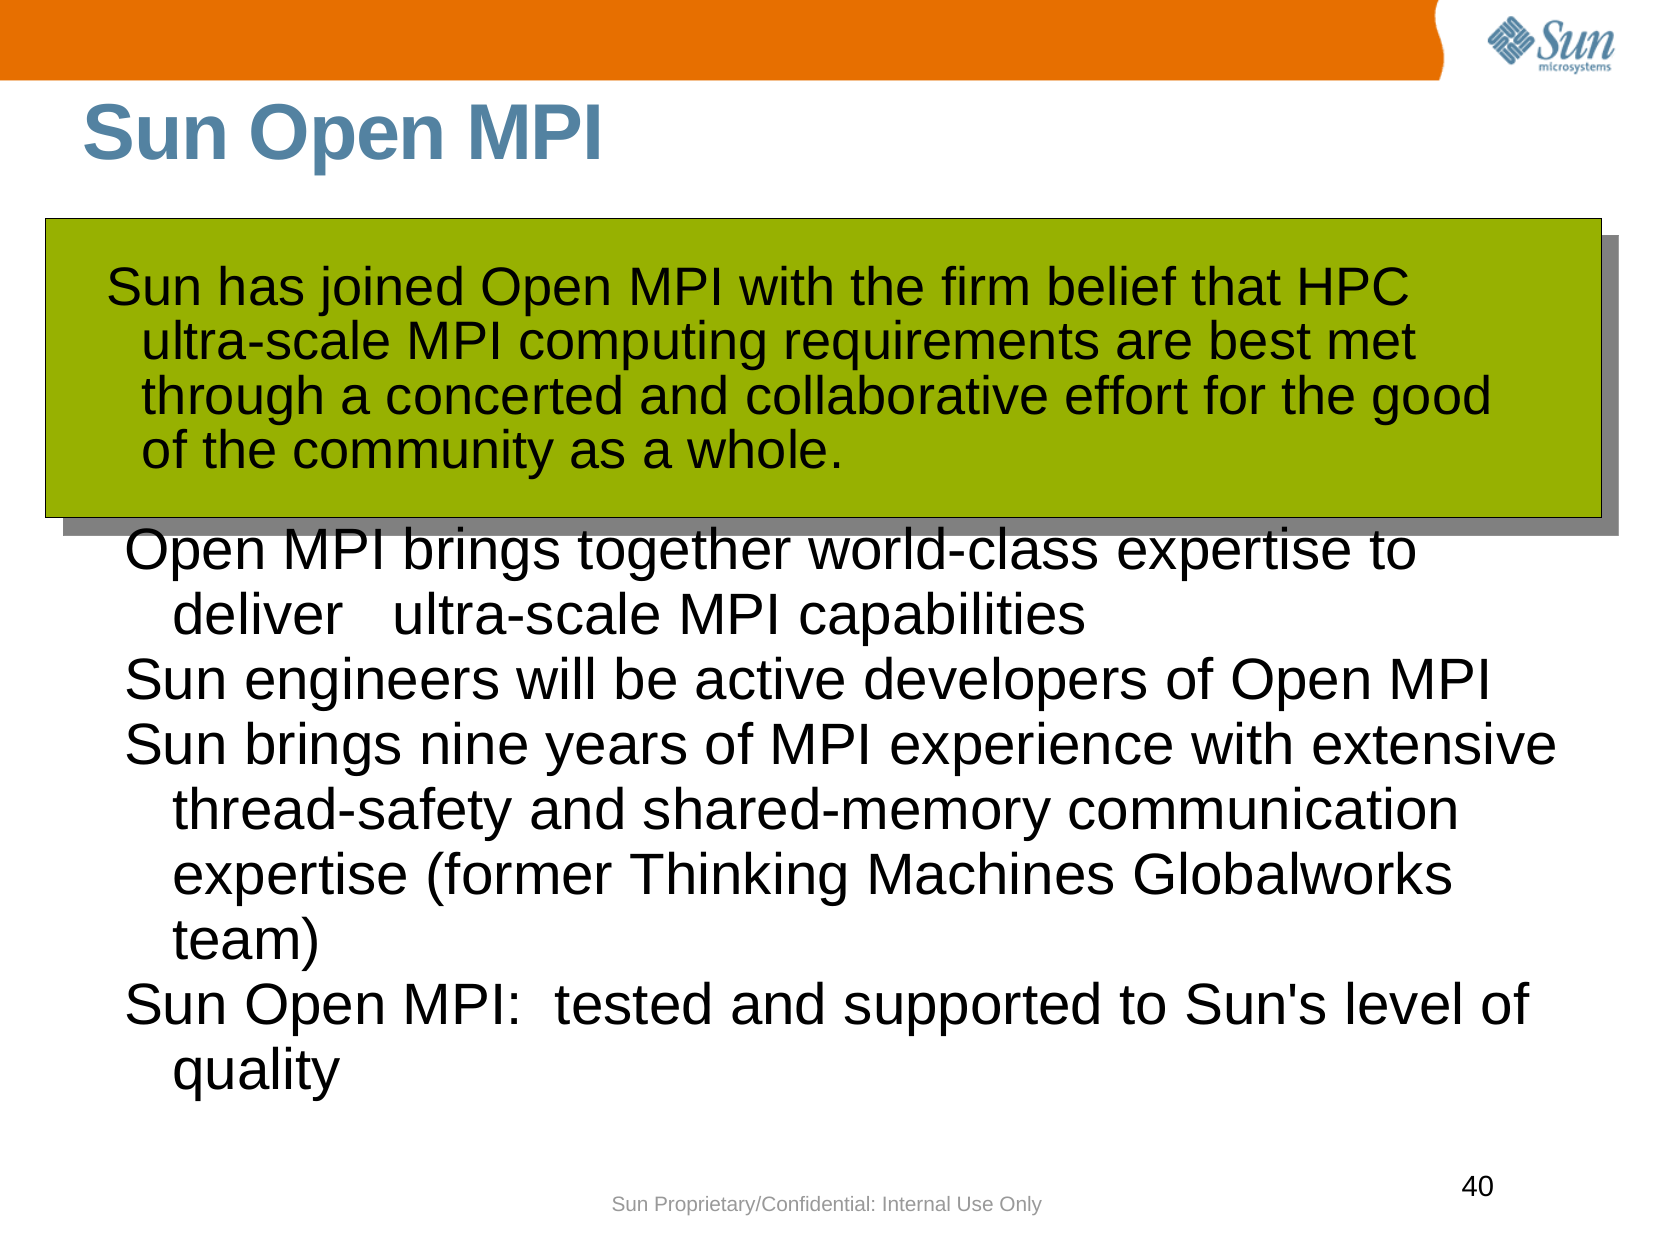

# Sun Open MPI
Sun has joined Open MPI with the firm belief that HPC ultra-scale MPI computing requirements are best met through a concerted and collaborative effort for the good of the community as a whole.
Open MPI brings together world-class expertise to deliver ultra-scale MPI capabilities
Sun engineers will be active developers of Open MPI
Sun brings nine years of MPI experience with extensive thread-safety and shared-memory communication expertise (former Thinking Machines Globalworks team)
Sun Open MPI: tested and supported to Sun's level of quality